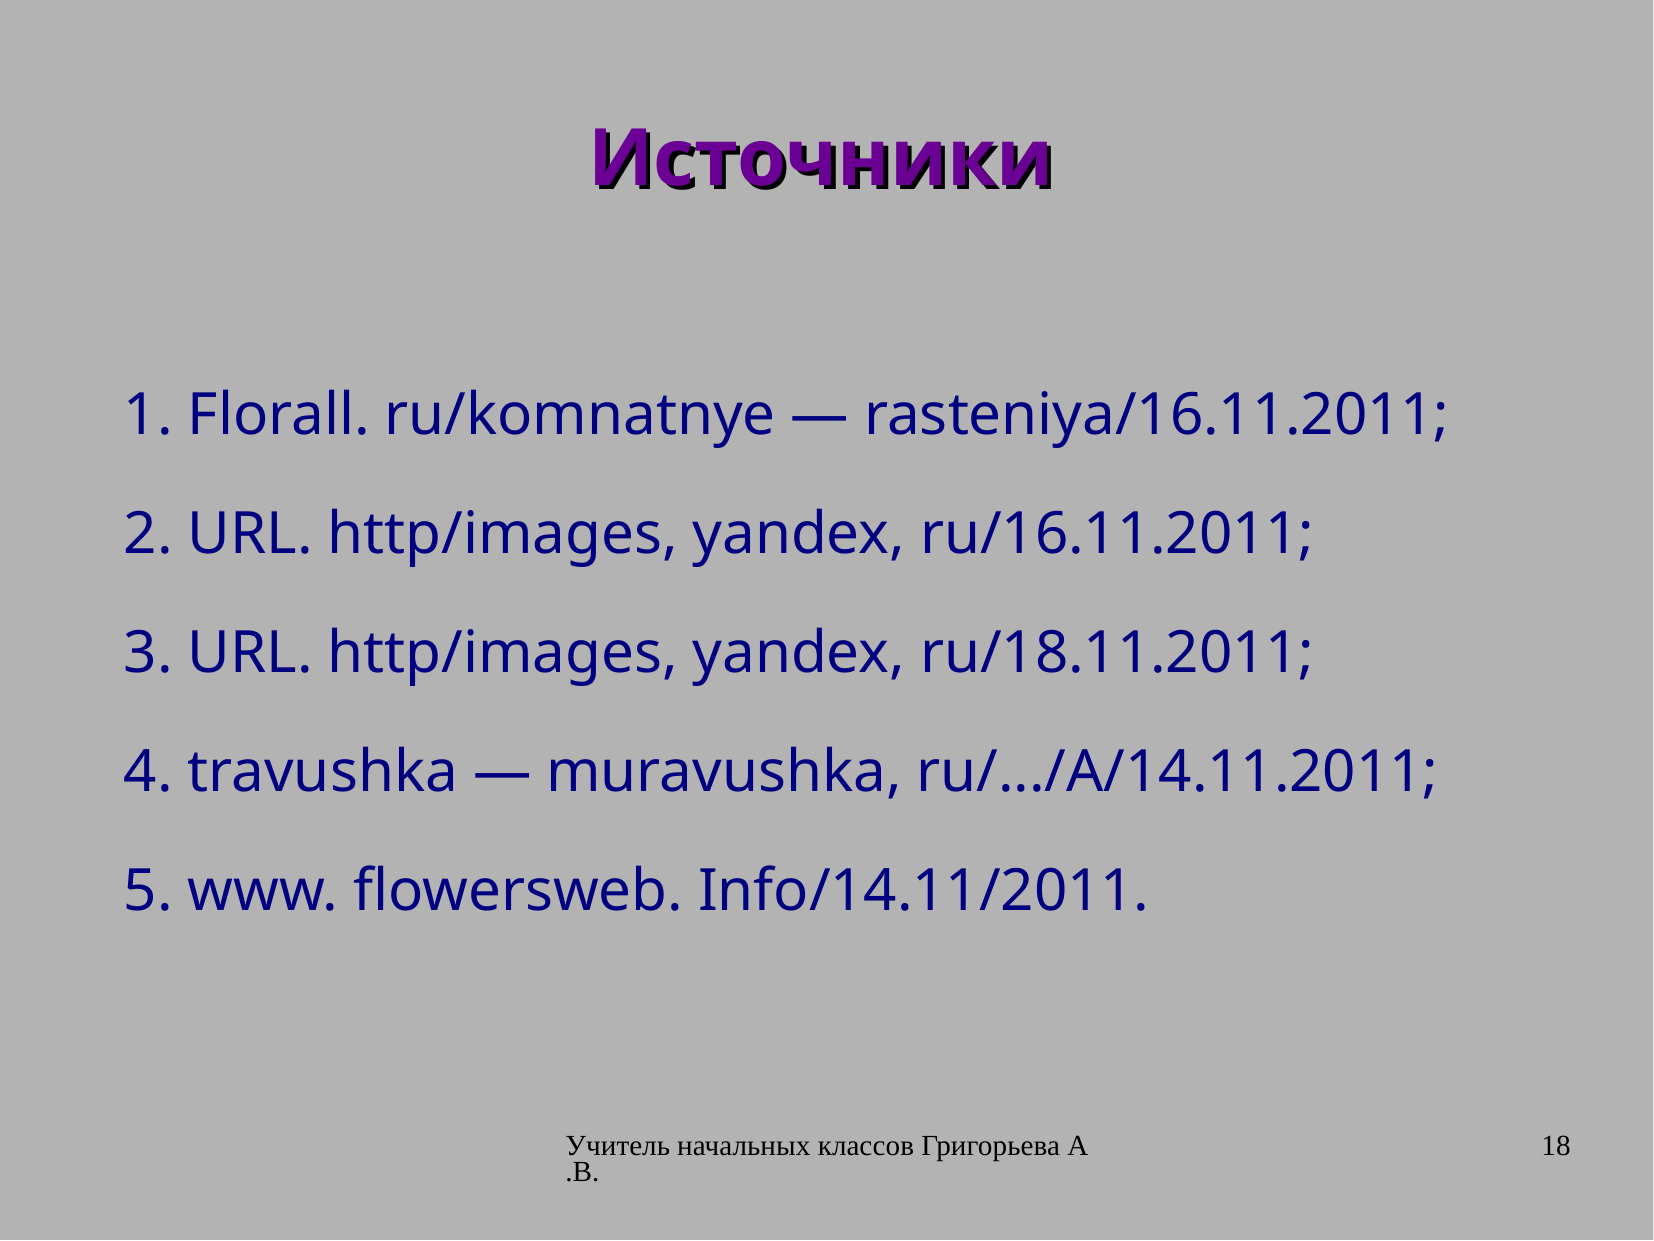

# Источники
 Florall. ru/komnatnye — rasteniya/16.11.2011;
 URL. http/images, yandex, ru/16.11.2011;
 URL. http/images, yandex, ru/18.11.2011;
 travushka — muravushka, ru/.../A/14.11.2011;
 www. flowersweb. Info/14.11/2011.
Учитель начальных классов Григорьева А.В.
18